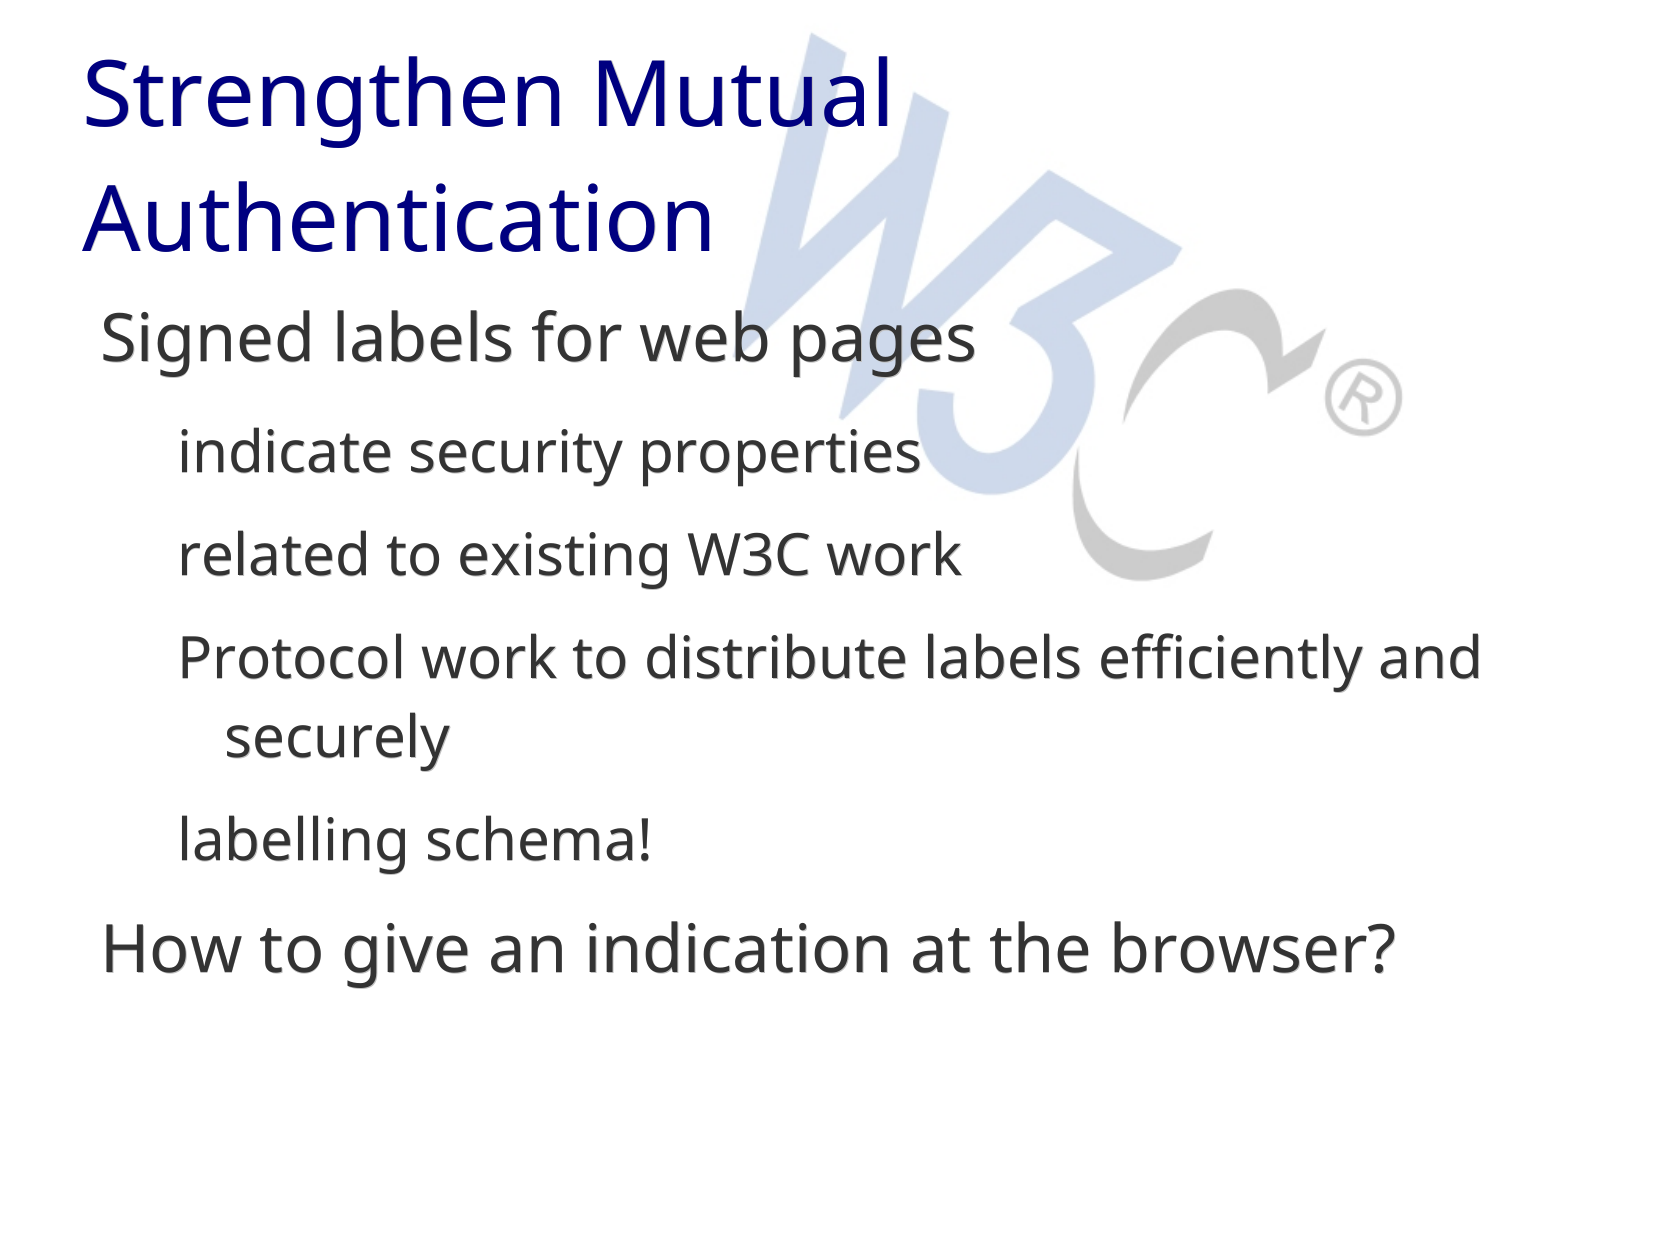

# Strengthen Mutual Authentication
Signed labels for web pages
indicate security properties
related to existing W3C work
Protocol work to distribute labels efficiently and securely
labelling schema!
How to give an indication at the browser?